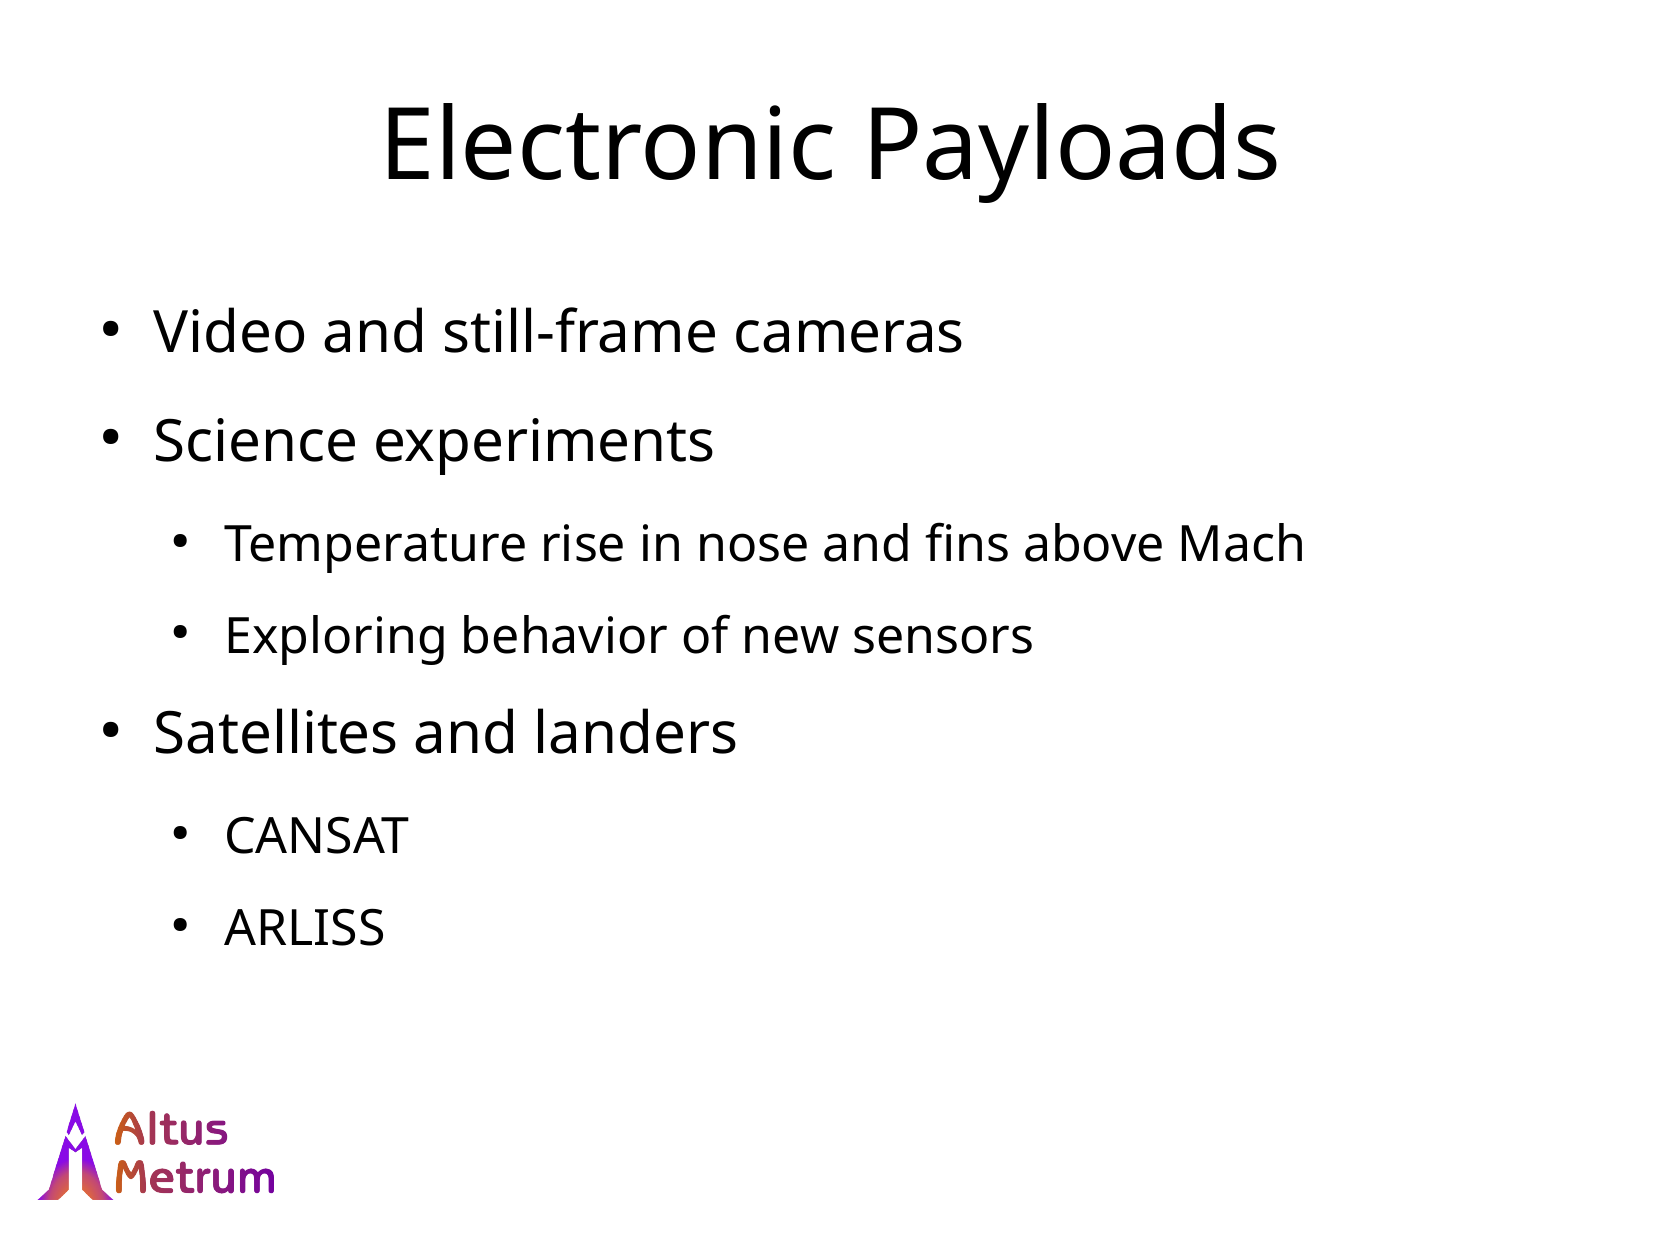

# Electronic Payloads
Video and still-frame cameras
Science experiments
Temperature rise in nose and fins above Mach
Exploring behavior of new sensors
Satellites and landers
CANSAT
ARLISS